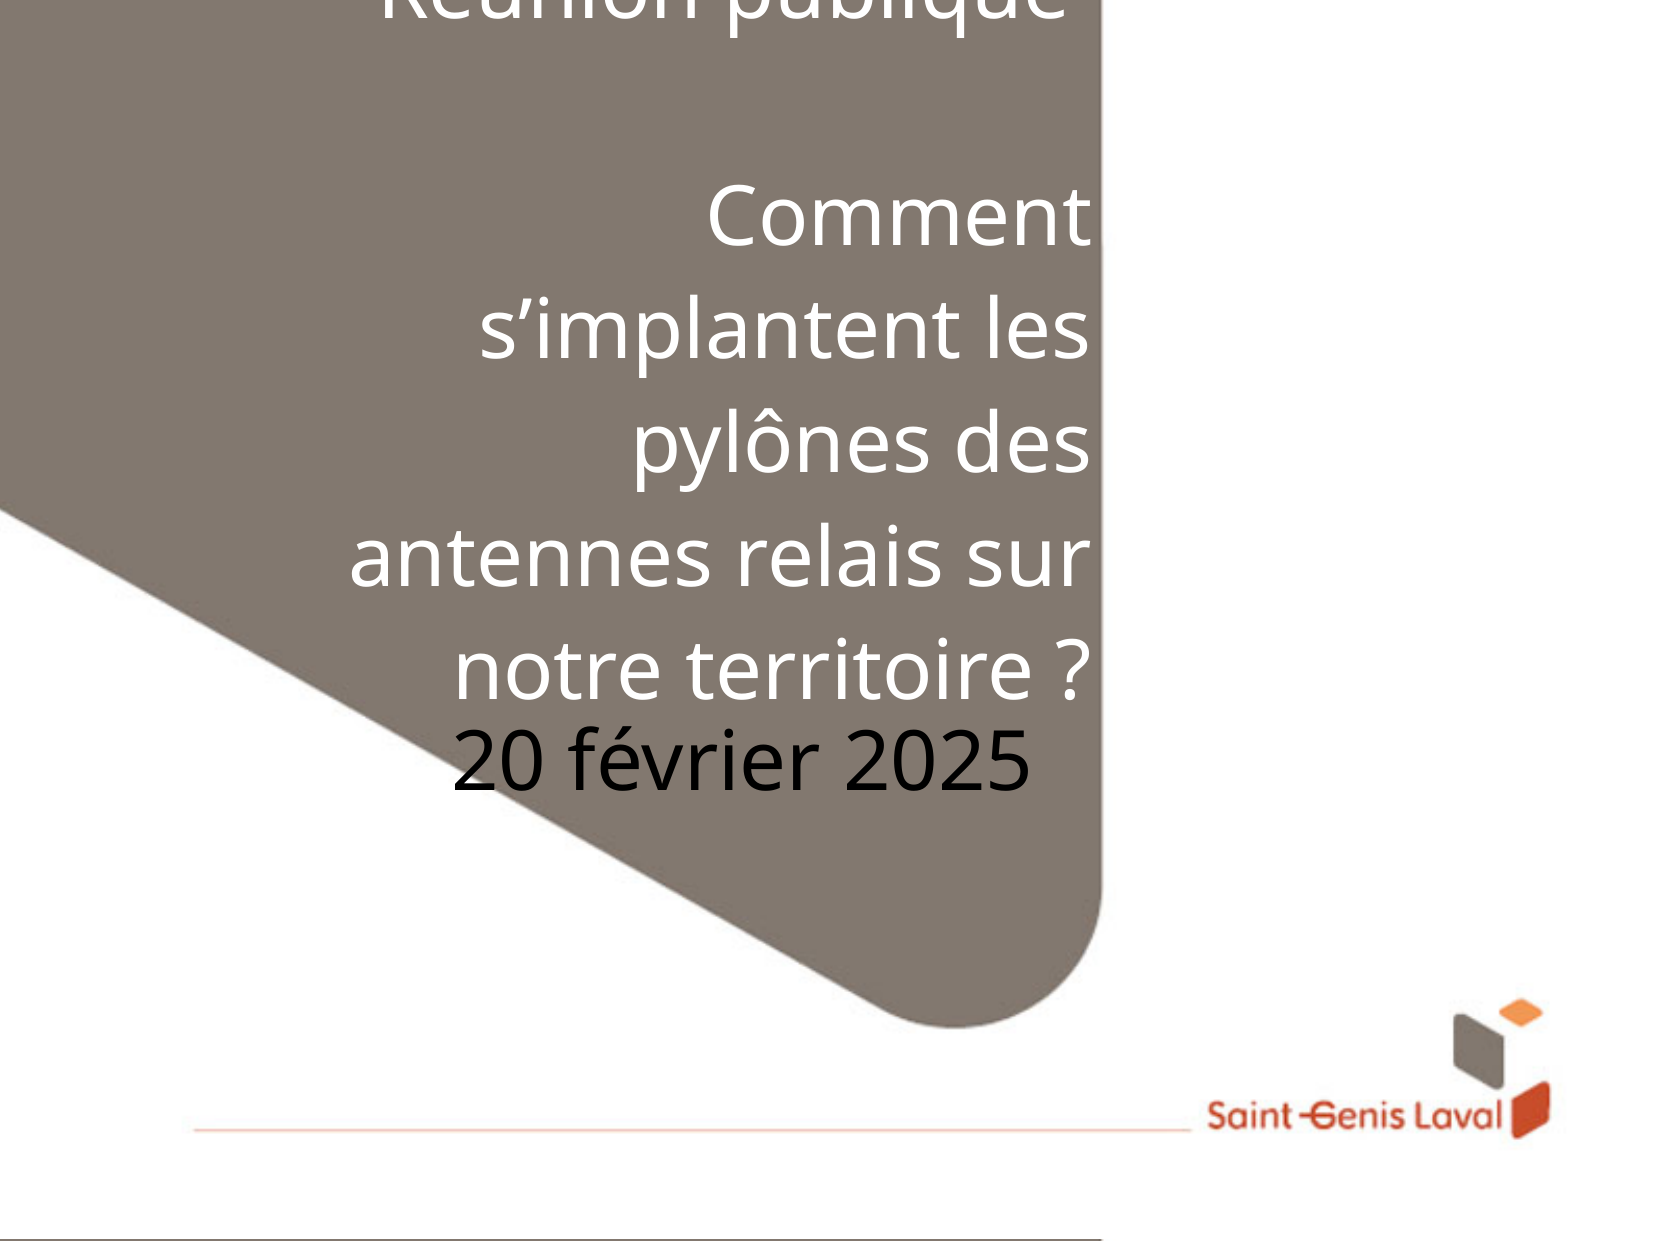

# Réunion publique Comment s’implantent les pylônes des antennes relais sur notre territoire ?
20 février 2025